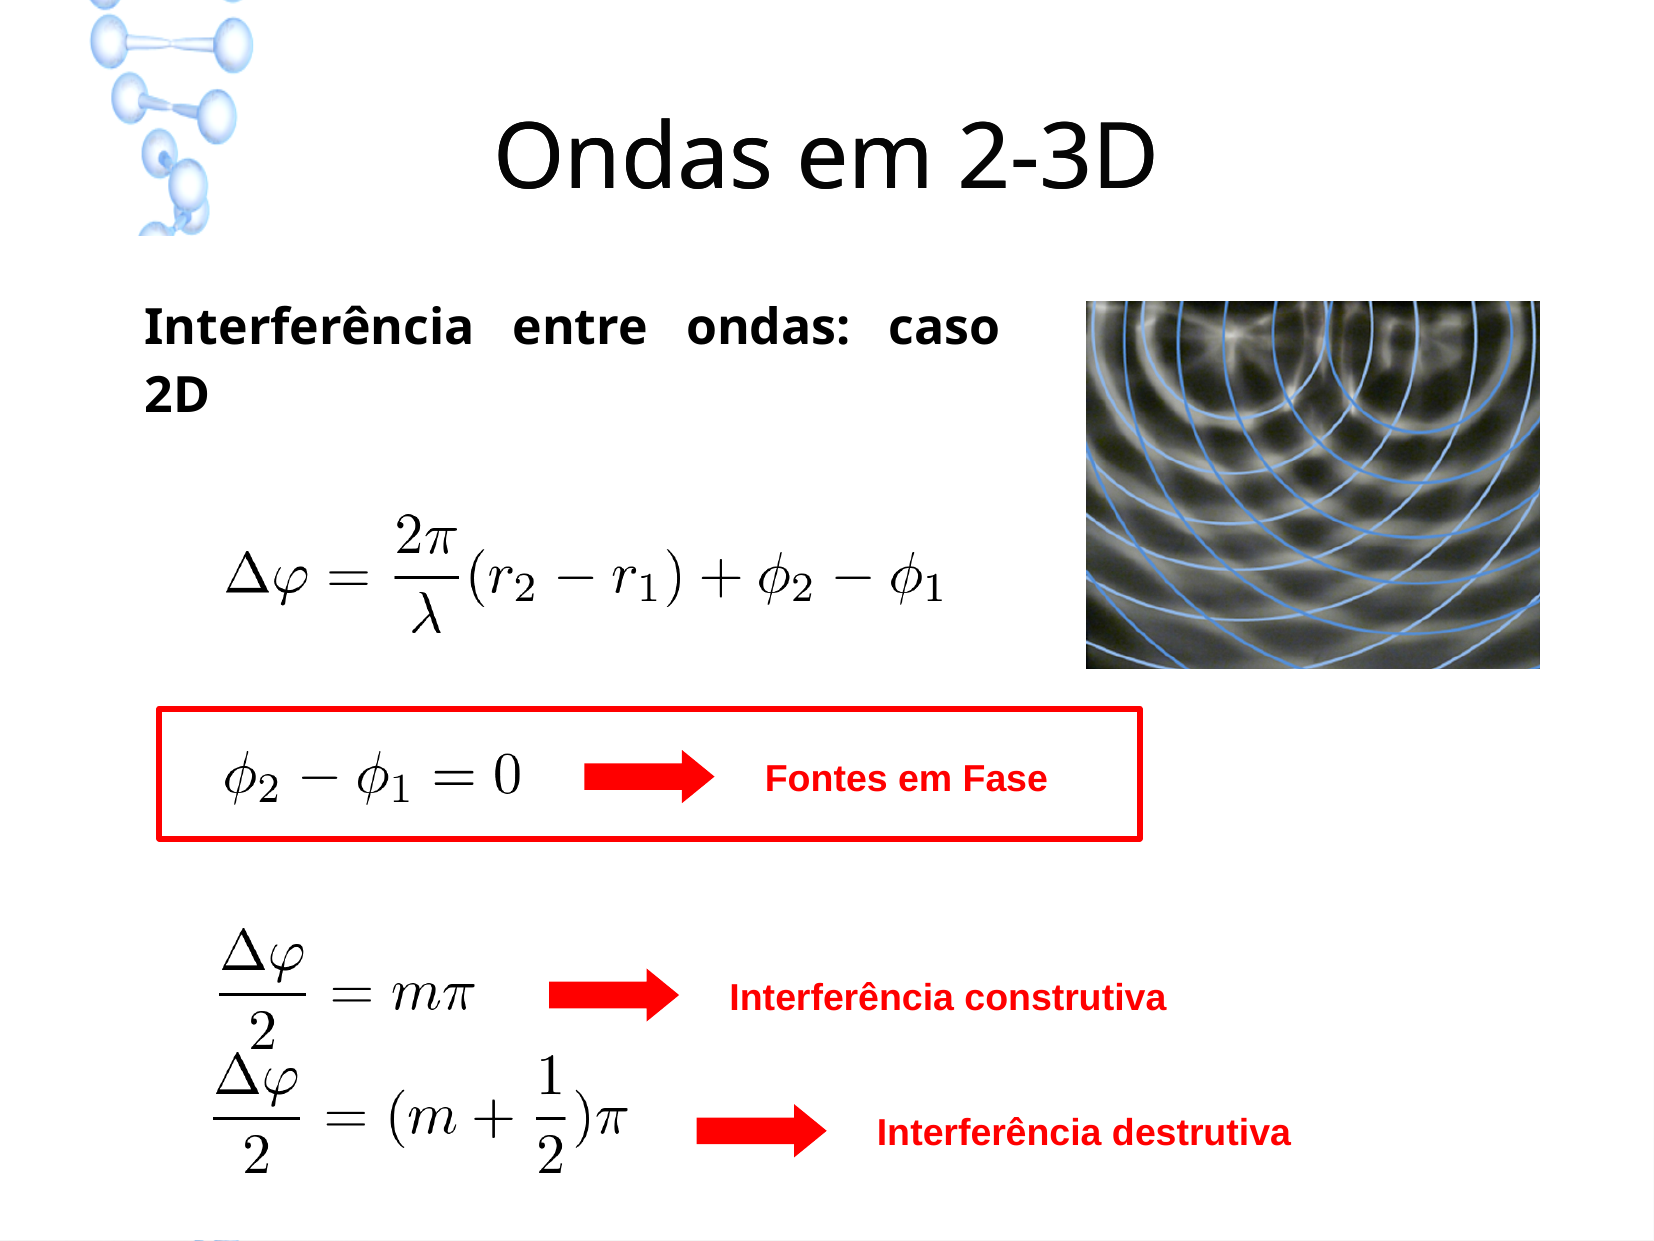

# Ondas em 2-3D
Ondas em 2-3D
Interferência entre ondas: caso 2D
Fontes em Fase
Interferência construtiva
Interferência destrutiva